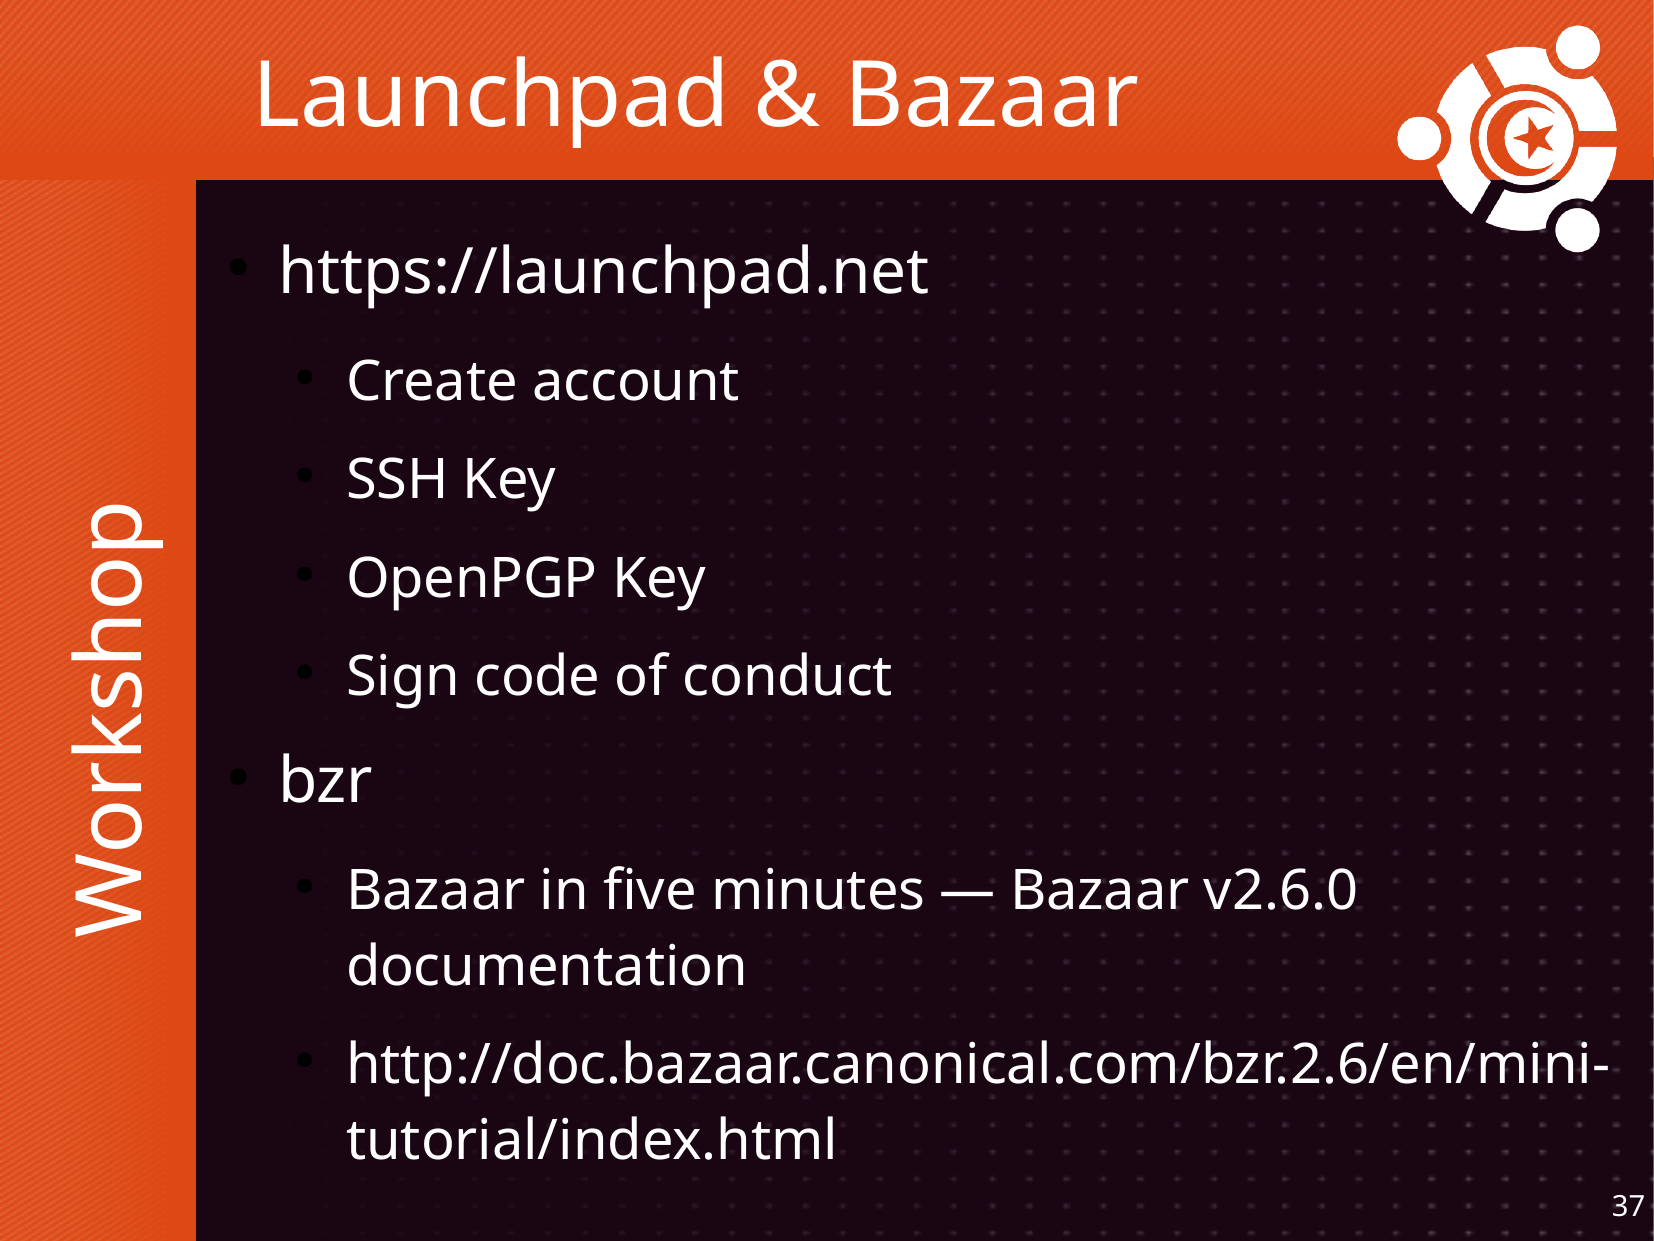

# Launchpad & Bazaar
https://launchpad.net
Create account
SSH Key
OpenPGP Key
Sign code of conduct
bzr
Bazaar in five minutes — Bazaar v2.6.0 documentation
http://doc.bazaar.canonical.com/bzr.2.6/en/mini-tutorial/index.html
Workshop
37